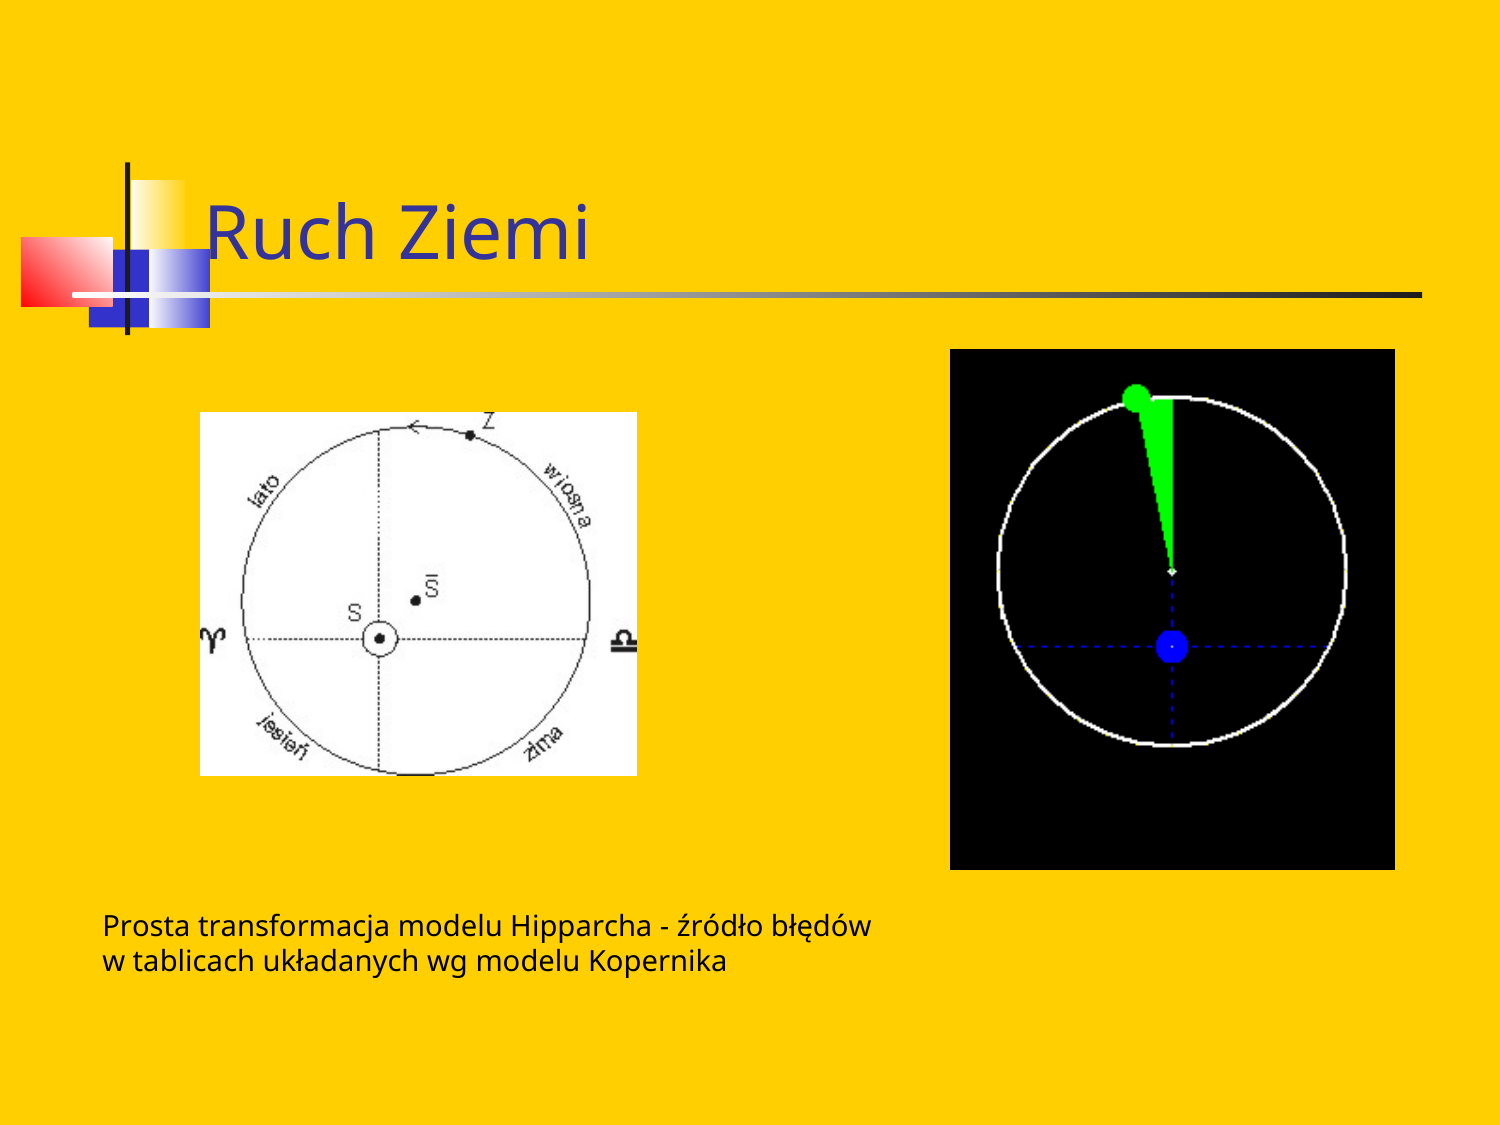

# Ruch Ziemi
Prosta transformacja modelu Hipparcha - źródło błędów w tablicach układanych wg modelu Kopernika